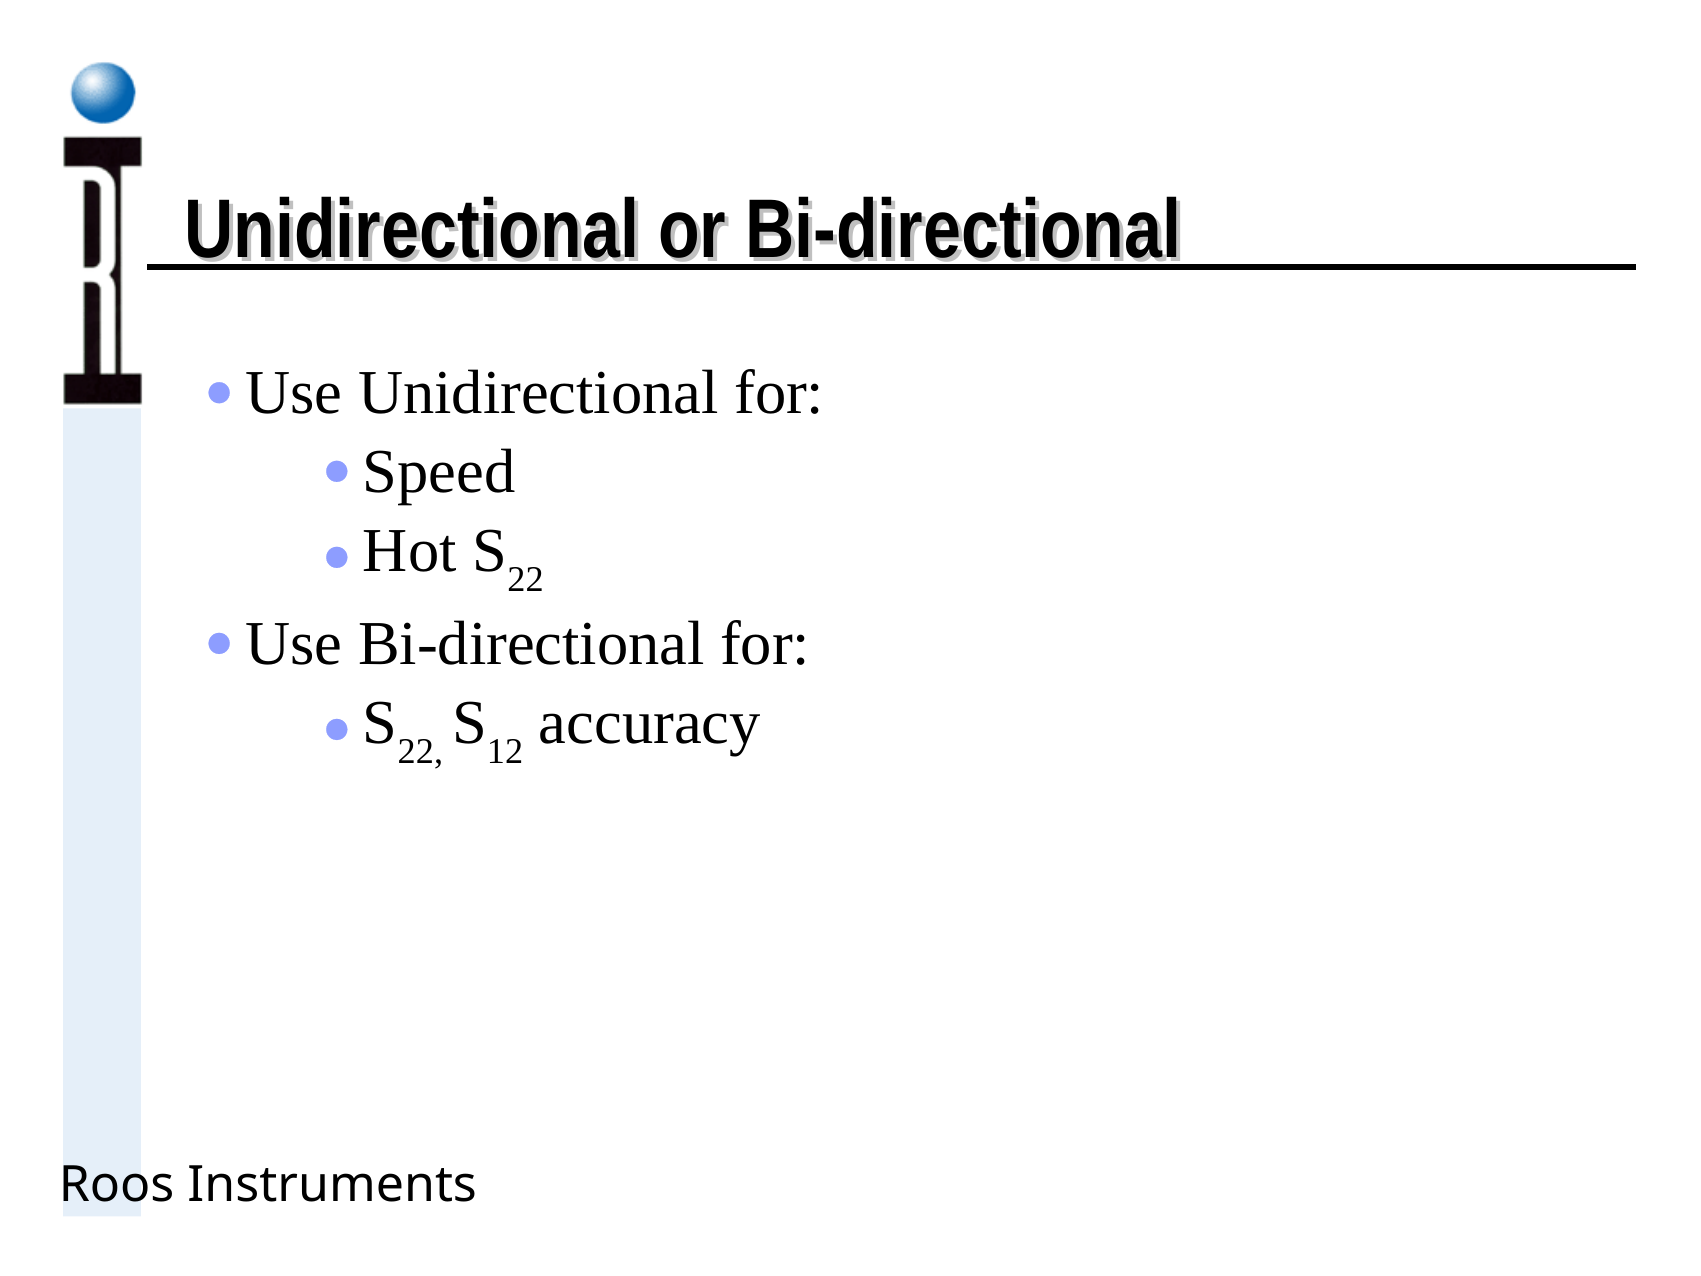

Unidirectional or Bi-directional
Use Unidirectional for:
Speed
Hot S22
Use Bi-directional for:
S22, S12 accuracy